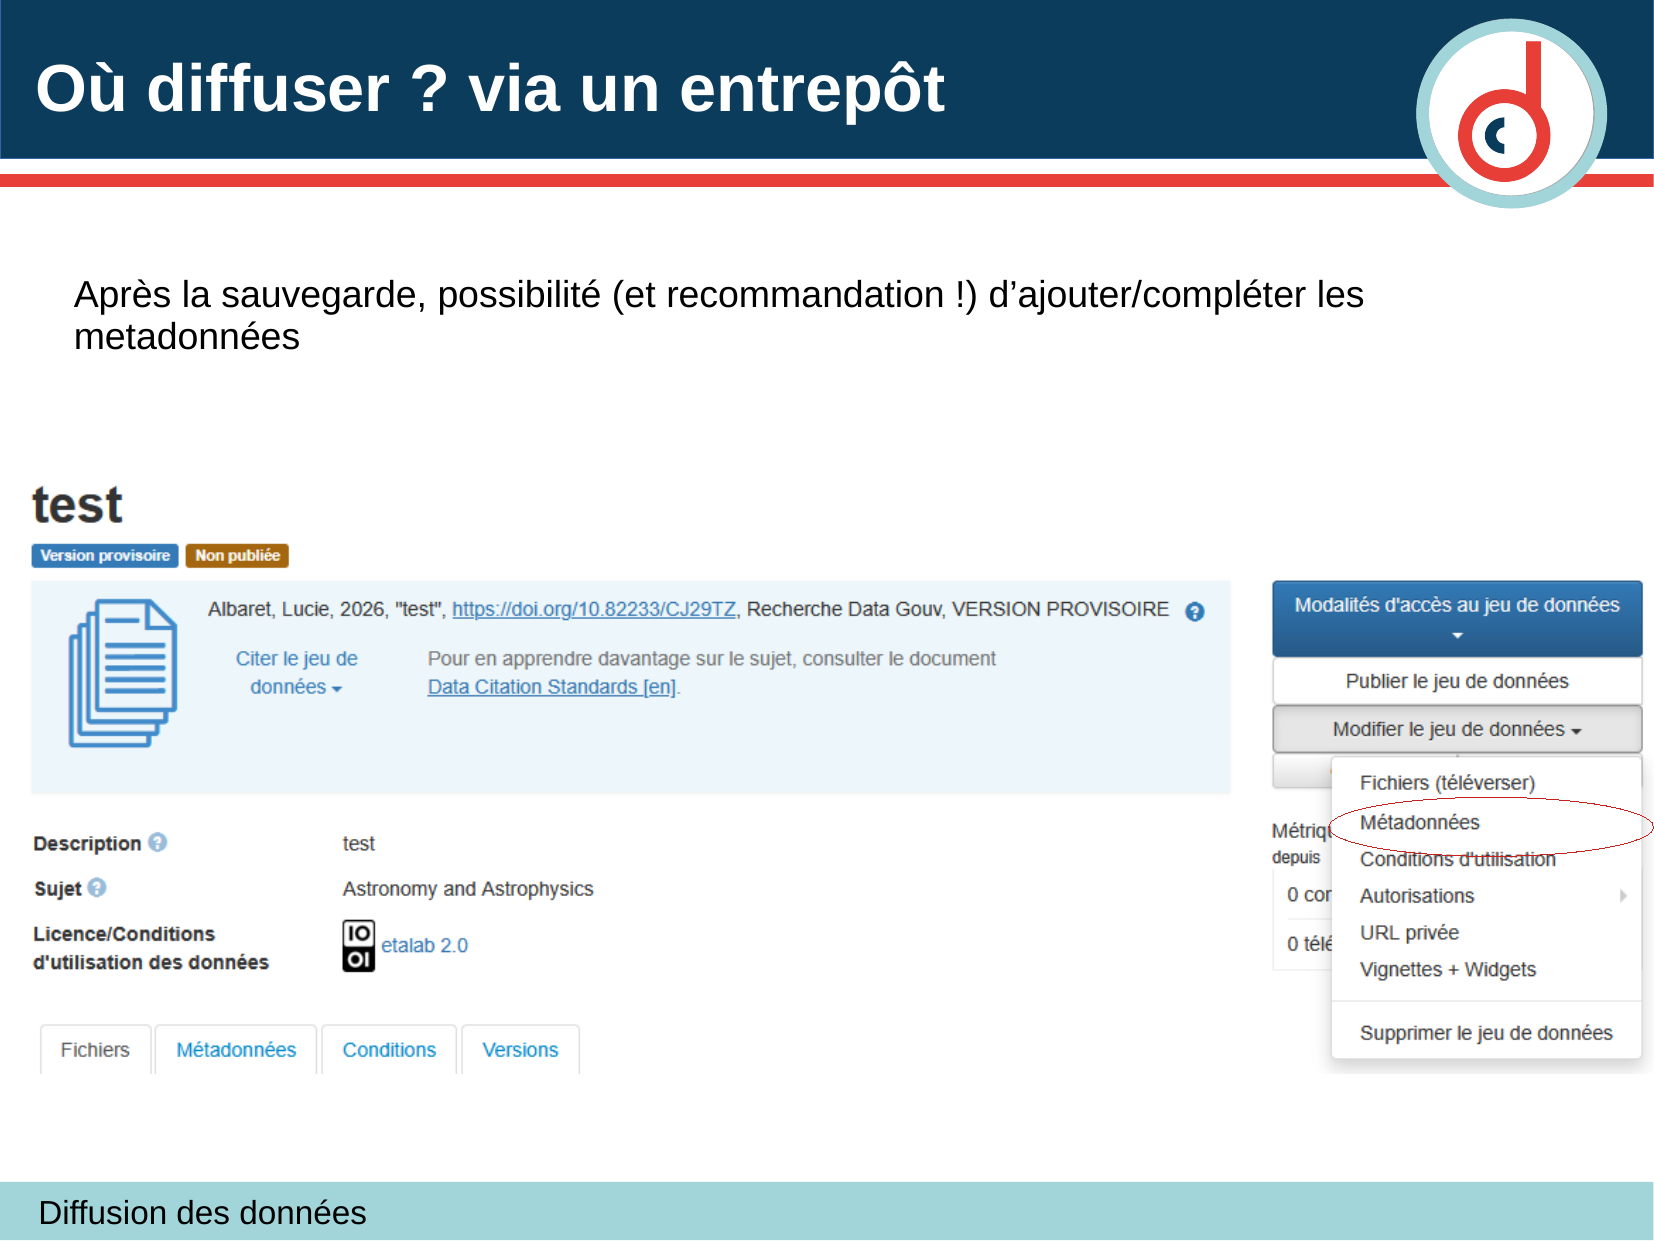

# Où diffuser ? via un entrepôt
Après la sauvegarde, possibilité (et recommandation !) d’ajouter/compléter les metadonnées
Diffusion des données